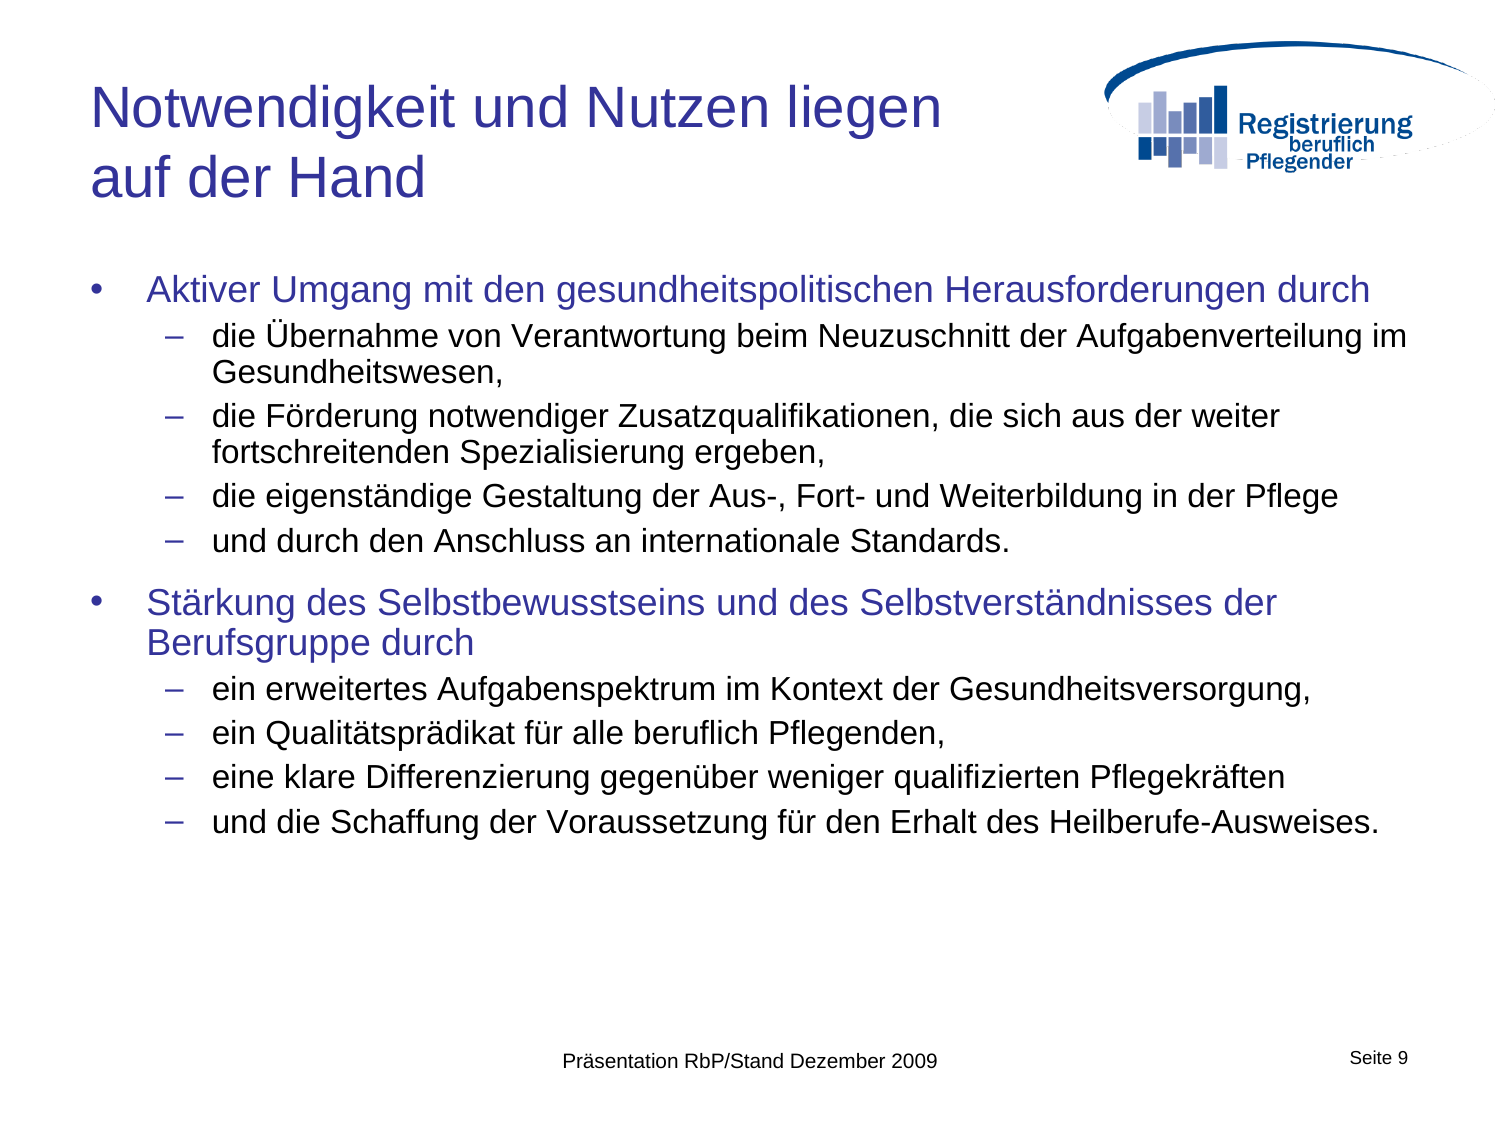

# Notwendigkeit und Nutzen liegen auf der Hand
Aktiver Umgang mit den gesundheitspolitischen Herausforderungen durch
die Übernahme von Verantwortung beim Neuzuschnitt der Aufgabenverteilung im Gesundheitswesen,
die Förderung notwendiger Zusatzqualifikationen, die sich aus der weiter fortschreitenden Spezialisierung ergeben,
die eigenständige Gestaltung der Aus-, Fort- und Weiterbildung in der Pflege
und durch den Anschluss an internationale Standards.
Stärkung des Selbstbewusstseins und des Selbstverständnisses der Berufsgruppe durch
ein erweitertes Aufgabenspektrum im Kontext der Gesundheitsversorgung,
ein Qualitätsprädikat für alle beruflich Pflegenden,
eine klare Differenzierung gegenüber weniger qualifizierten Pflegekräften
und die Schaffung der Voraussetzung für den Erhalt des Heilberufe-Ausweises.
Präsentation RbP/Stand Dezember 2009